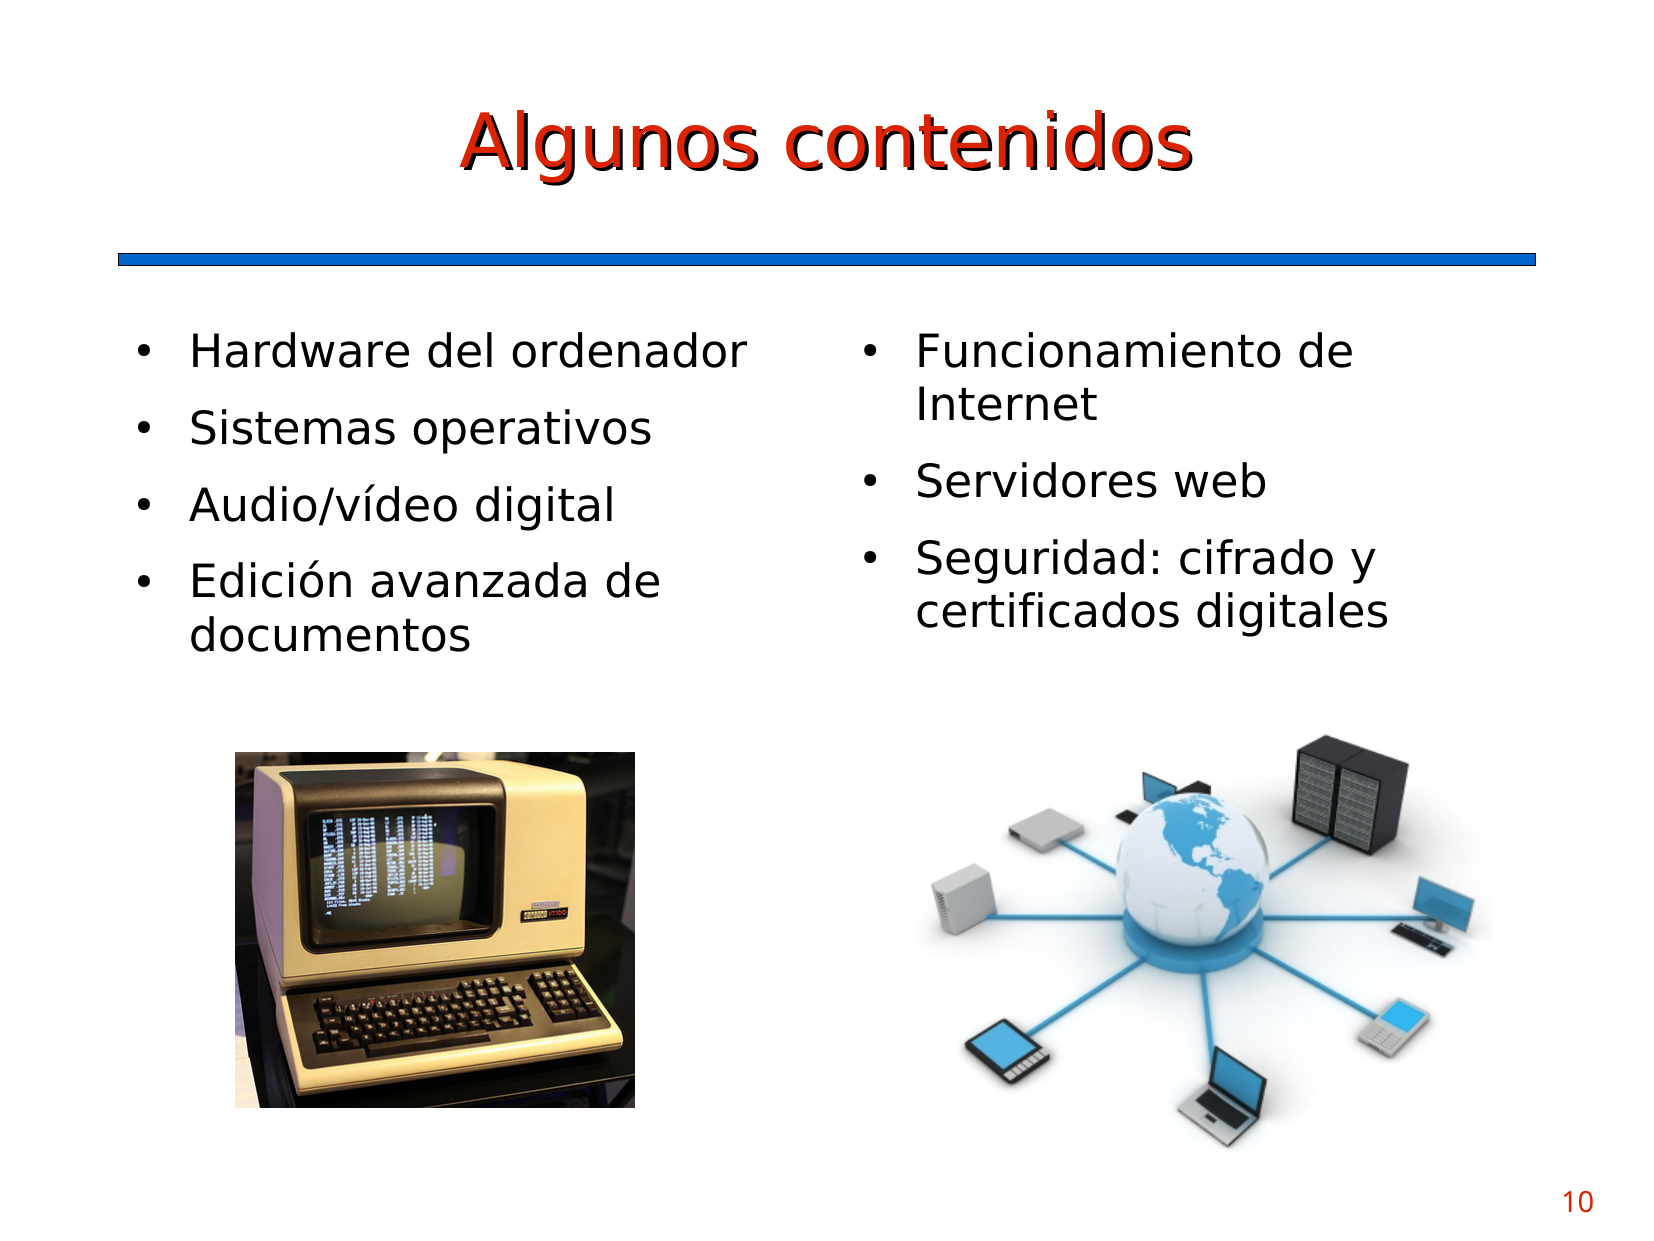

# Algunos contenidos
Hardware del ordenador
Sistemas operativos
Audio/vídeo digital
Edición avanzada de documentos
Funcionamiento de Internet
Servidores web
Seguridad: cifrado y certificados digitales
10